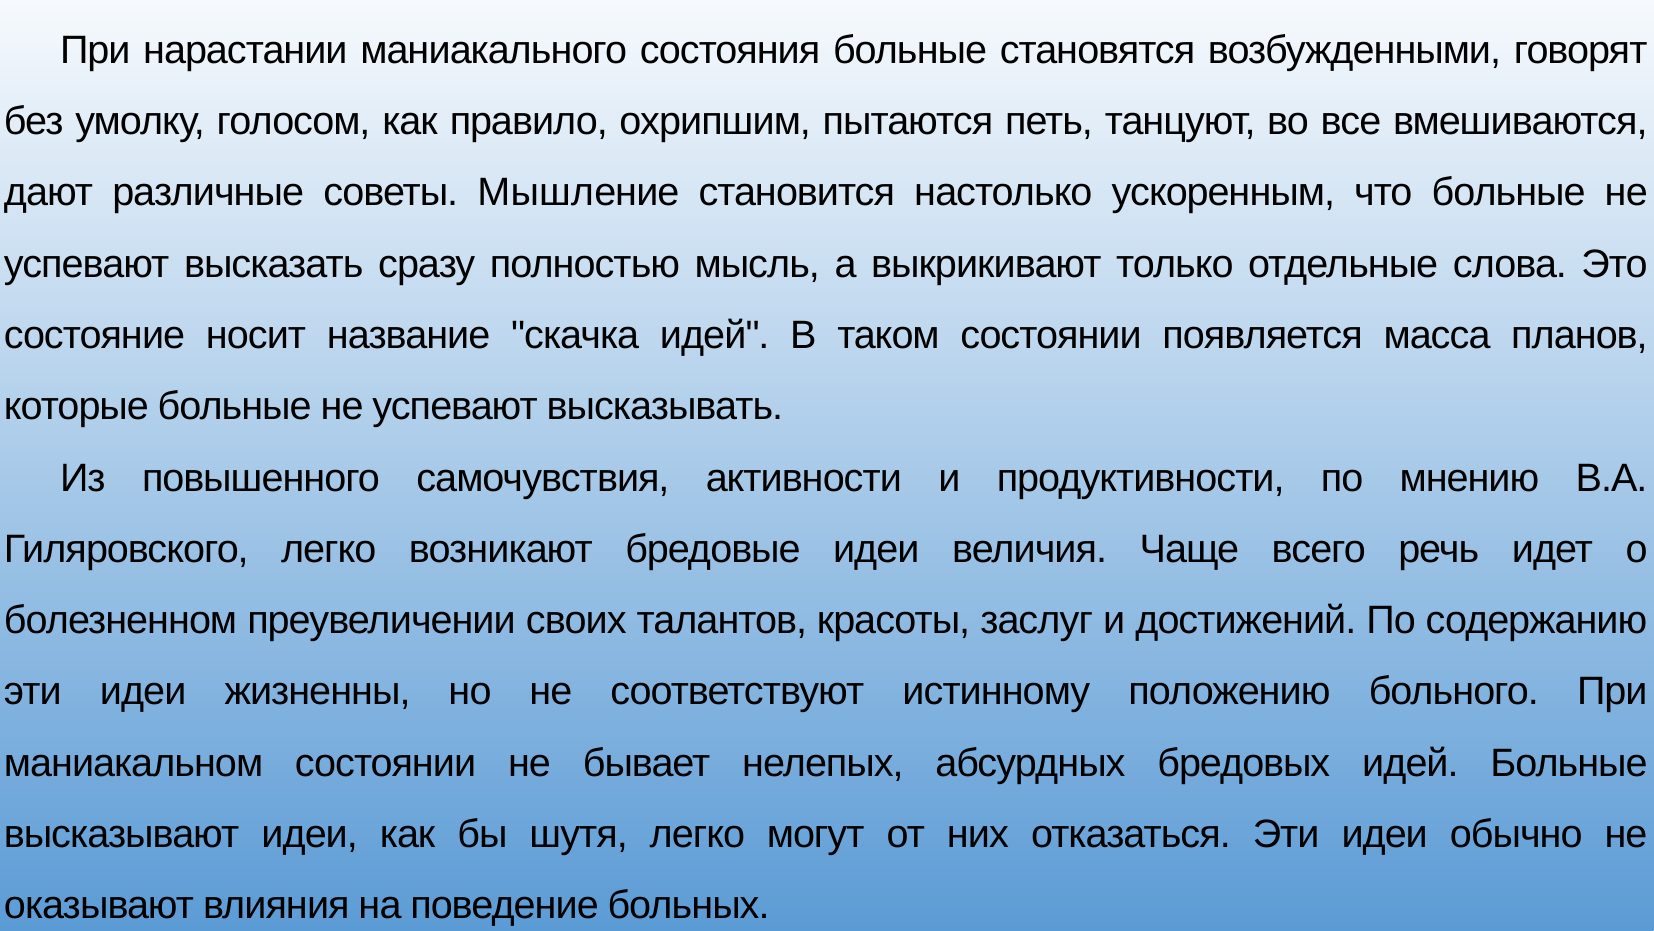

При нарастании маниакального состояния больные становятся возбужденными, говорят без умолку, голосом, как правило, охрипшим, пытаются петь, танцуют, во все вмешиваются, дают различные советы. Мышление становится настолько ускоренным, что больные не успевают высказать сразу полностью мысль, а выкрикивают только отдельные слова. Это состояние носит название "скачка идей". В таком состоянии появляется масса планов, которые больные не успевают высказывать.
Из повышенного самочувствия, активности и продуктивности, по мнению В.А. Гиляровского, легко возникают бредовые идеи величия. Чаще всего речь идет о болезненном преувеличении своих талантов, красоты, заслуг и достижений. По содержанию эти идеи жизненны, но не соответствуют истинному положению больного. При маниакальном состоянии не бывает нелепых, абсурдных бредовых идей. Больные высказывают идеи, как бы шутя, легко могут от них отказаться. Эти идеи обычно не оказывают влияния на поведение больных.
#